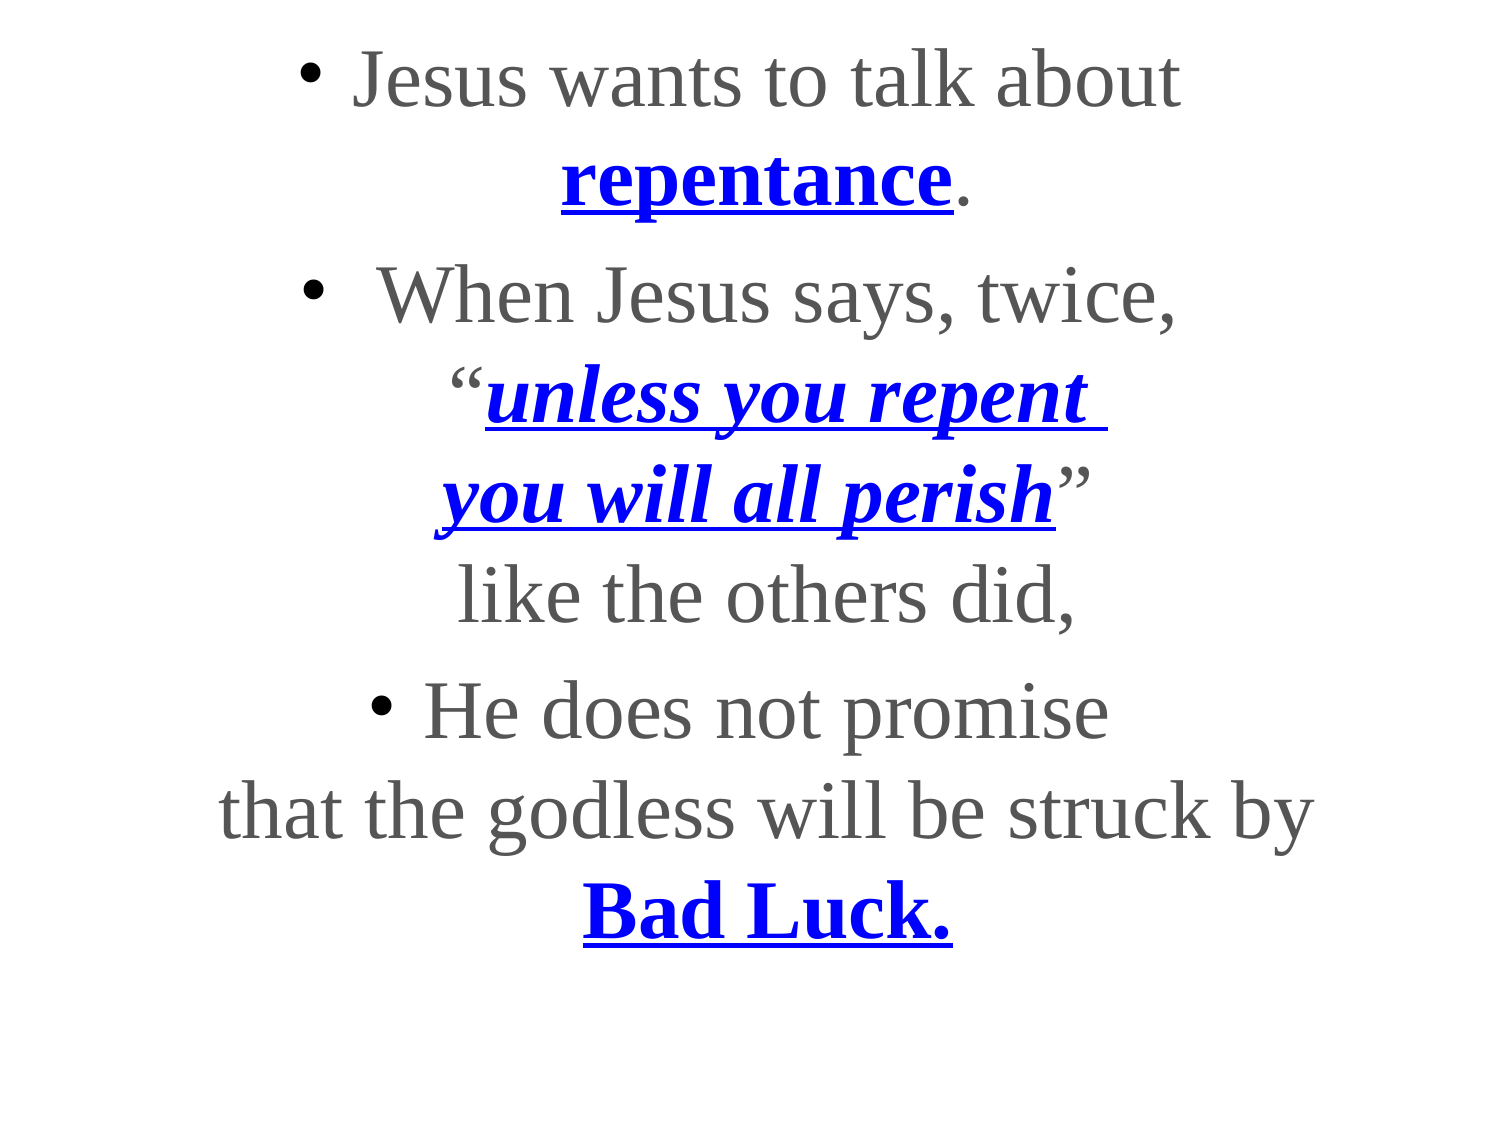

# Jesus wants to talk about repentance.
 When Jesus says, twice,
“unless you repent
you will all perish”
like the others did,
He does not promise
that the godless will be struck by
Bad Luck.